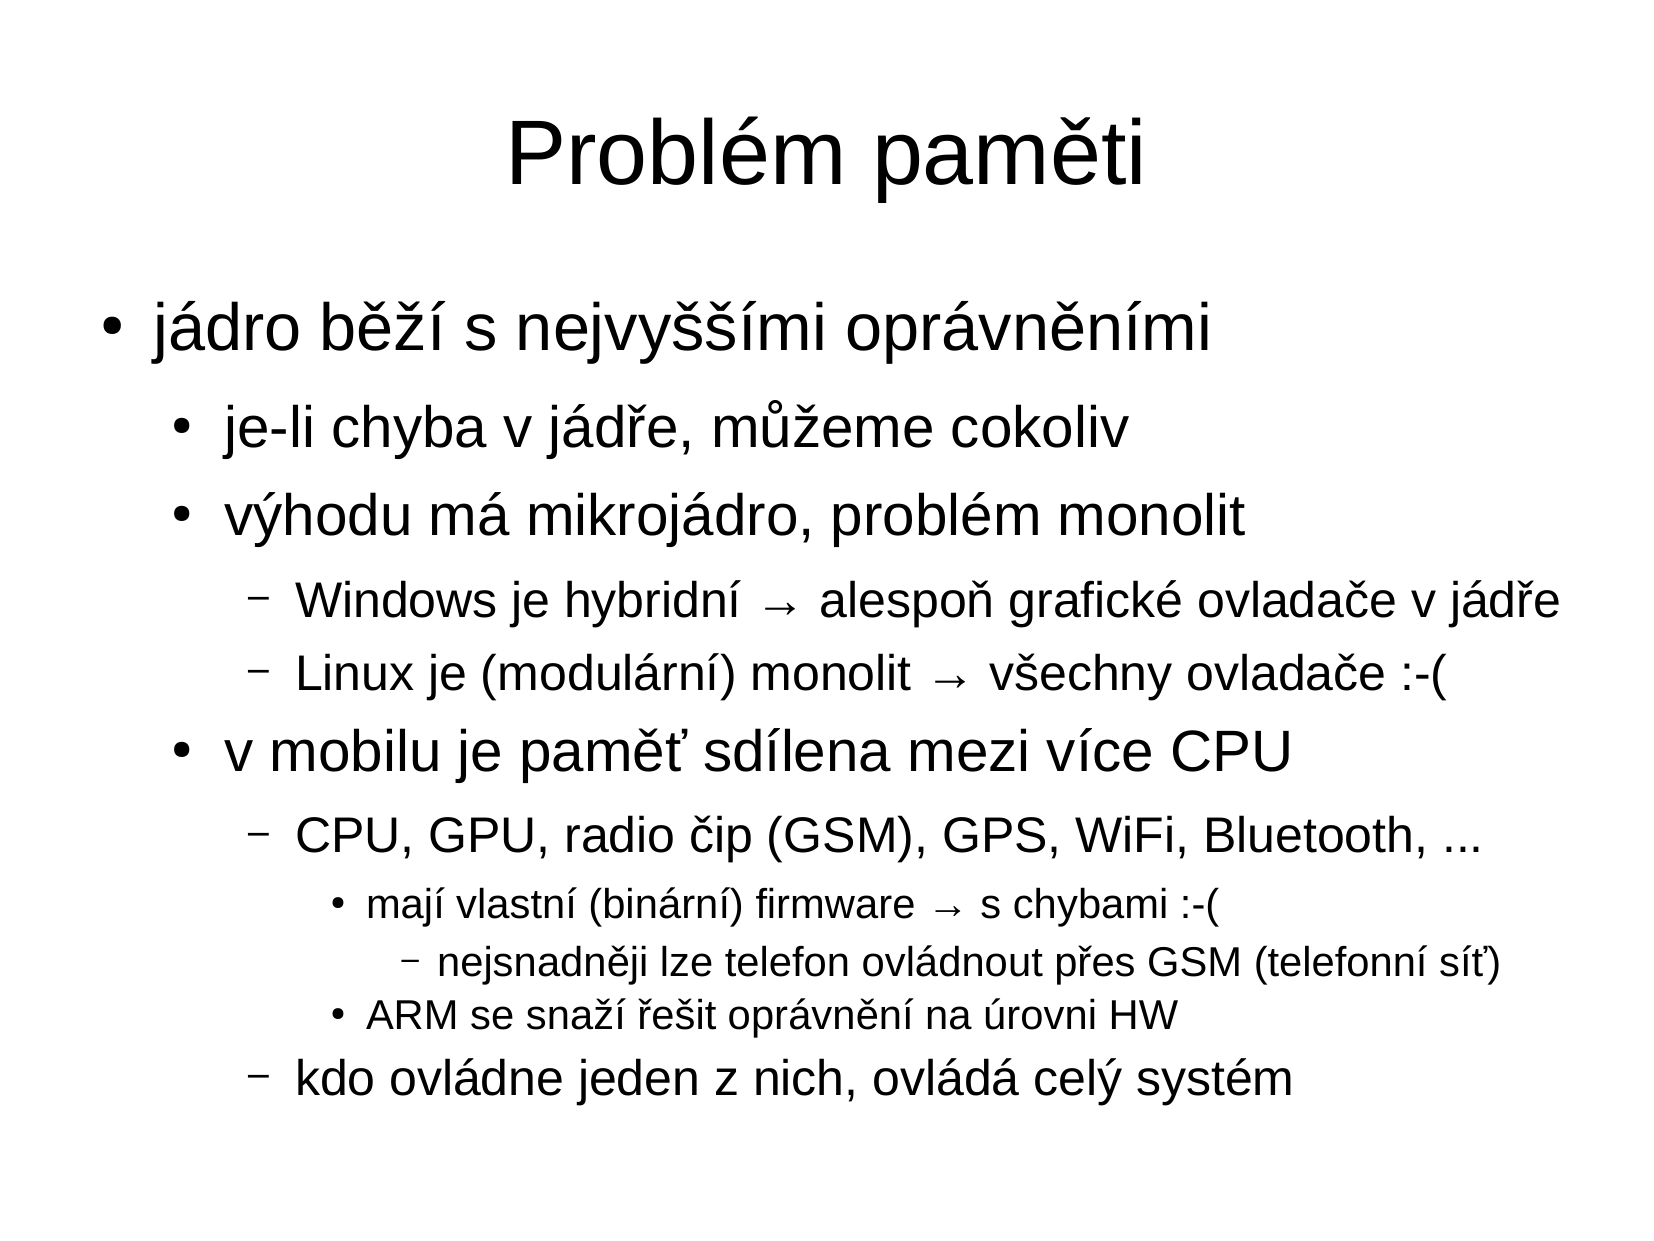

# Problém paměti
jádro běží s nejvyššími oprávněními
je-li chyba v jádře, můžeme cokoliv
výhodu má mikrojádro, problém monolit
Windows je hybridní → alespoň grafické ovladače v jádře
Linux je (modulární) monolit → všechny ovladače :-(
v mobilu je paměť sdílena mezi více CPU
CPU, GPU, radio čip (GSM), GPS, WiFi, Bluetooth, ...
mají vlastní (binární) firmware → s chybami :-(
nejsnadněji lze telefon ovládnout přes GSM (telefonní síť)
ARM se snaží řešit oprávnění na úrovni HW
kdo ovládne jeden z nich, ovládá celý systém